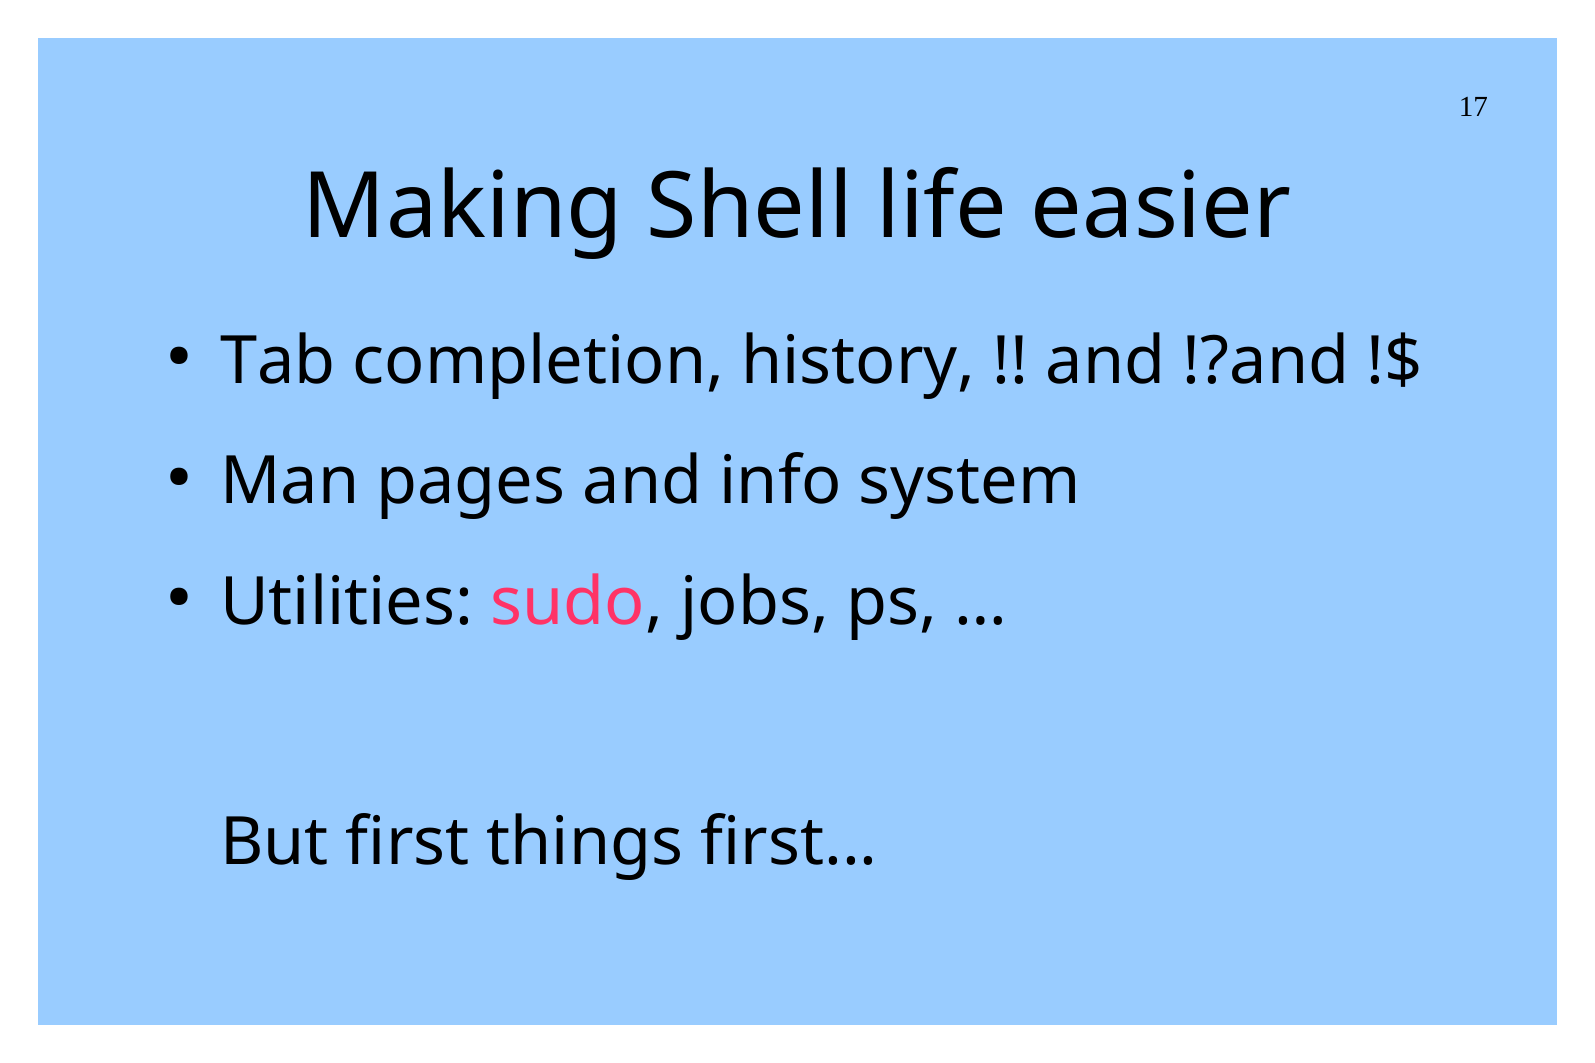

17
# Making Shell life easier
Tab completion, history, !! and !?and !$
Man pages and info system
Utilities: sudo, jobs, ps, …
But first things first...